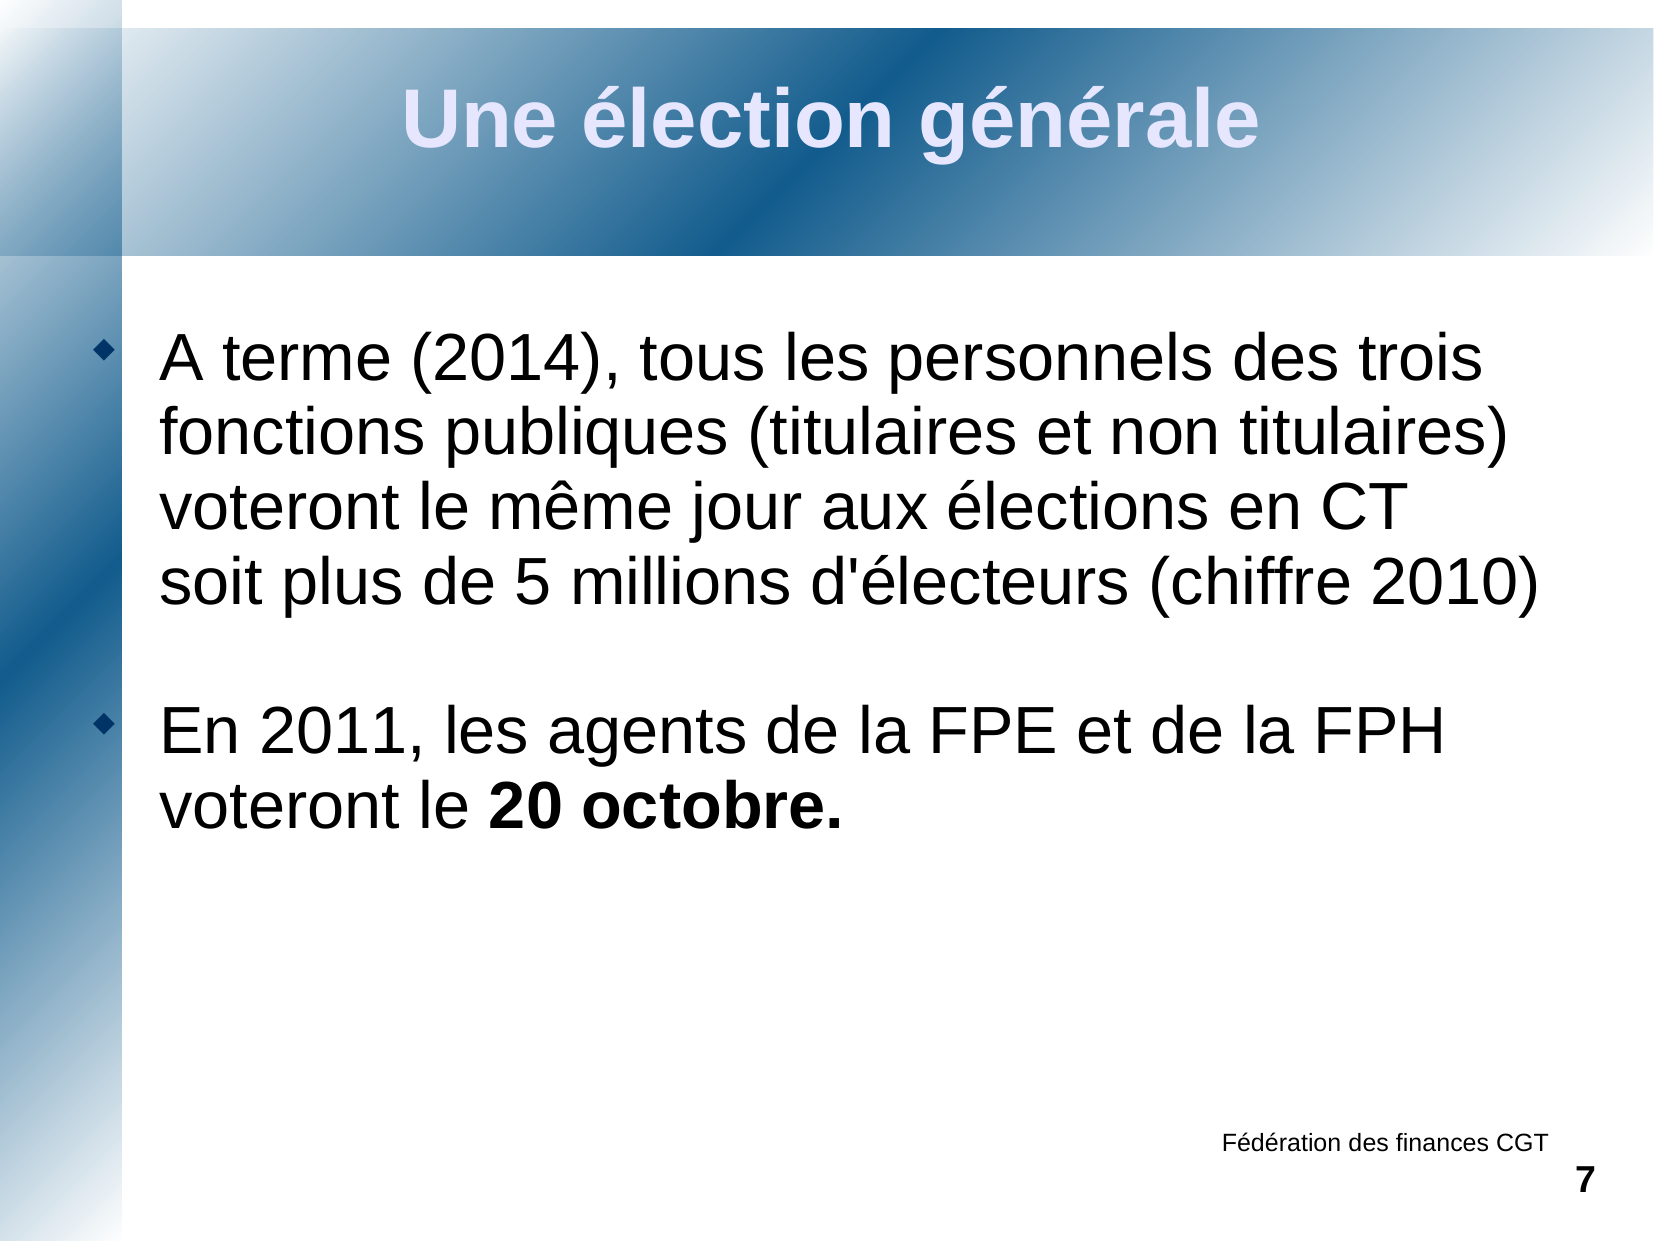

# Une élection générale
A terme (2014), tous les personnels des trois fonctions publiques (titulaires et non titulaires) voteront le même jour aux élections en CT
soit plus de 5 millions d'électeurs (chiffre 2010)
En 2011, les agents de la FPE et de la FPH voteront le 20 octobre.
Fédération des finances CGT